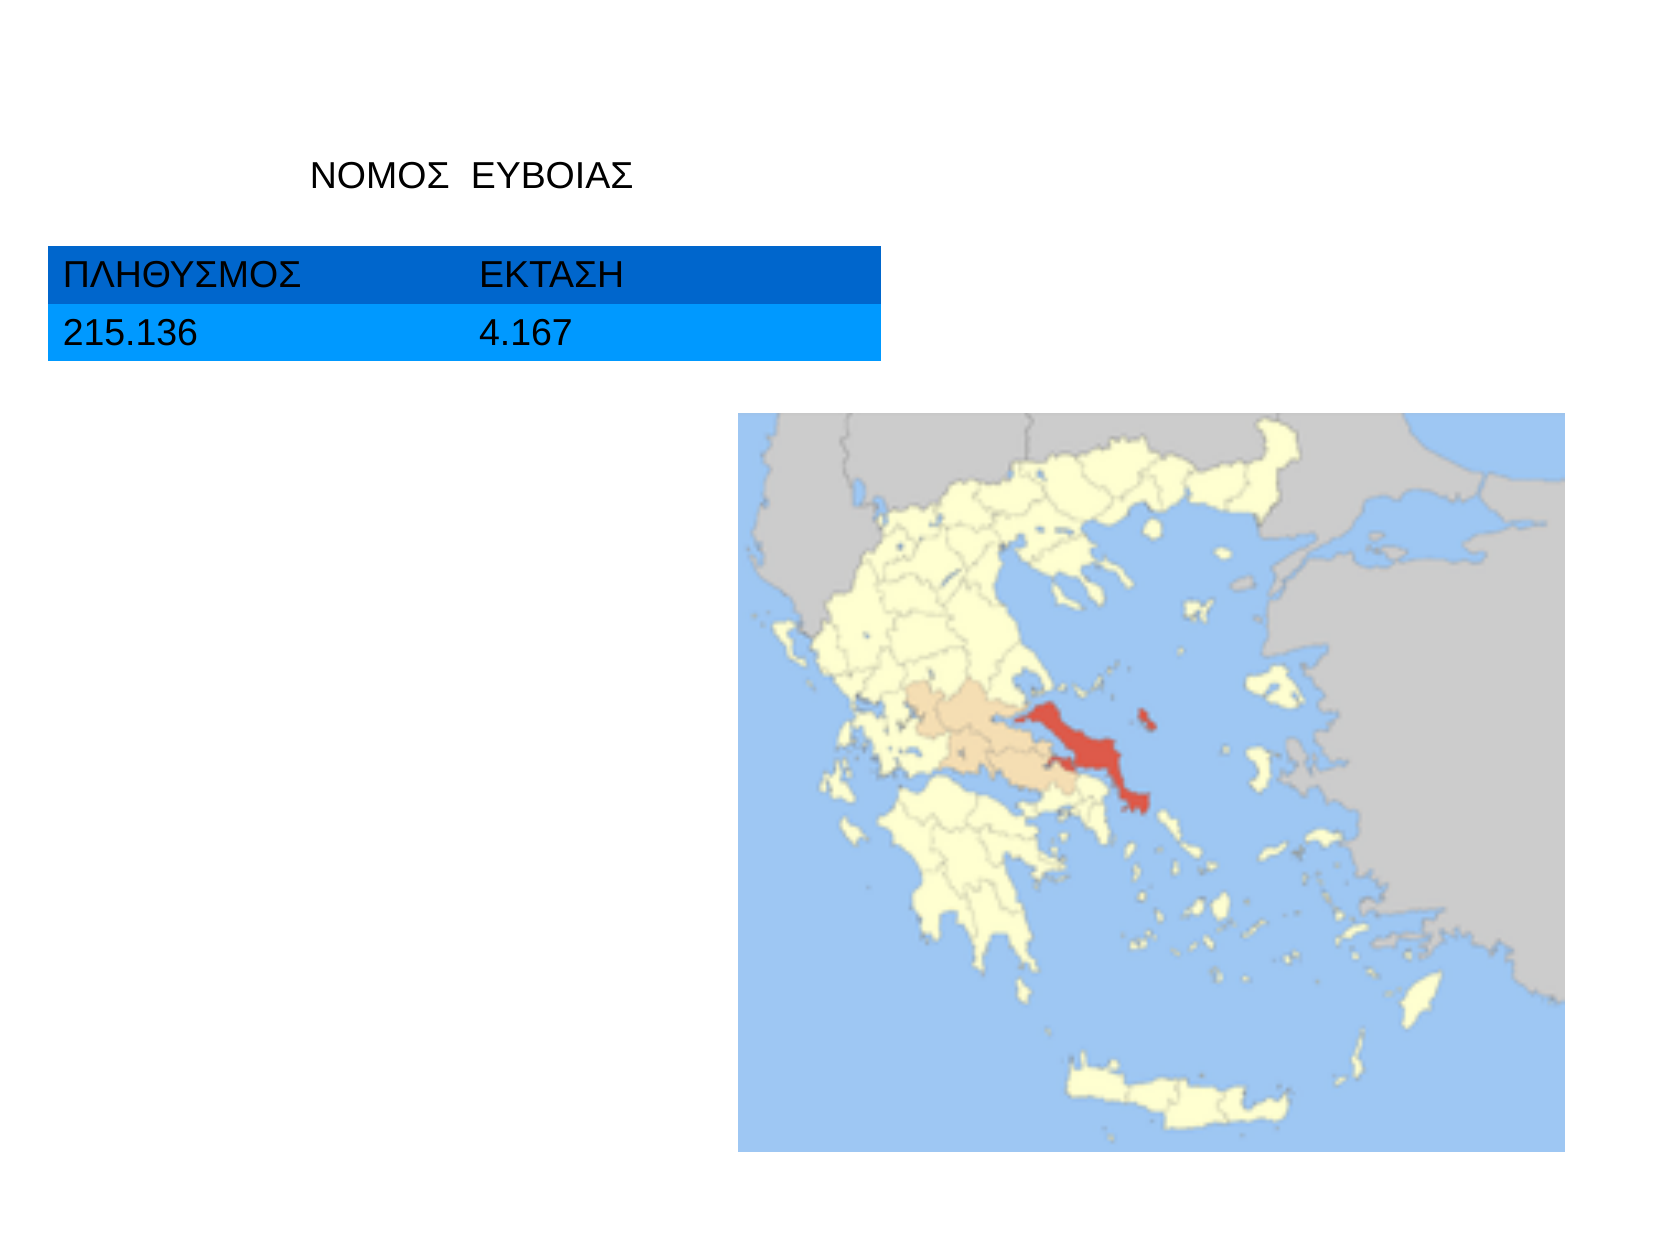

ΝΟΜΟΣ ΕΥΒΟΙΑΣ
| ΠΛΗΘΥΣΜΟΣ | ΕΚΤΑΣΗ |
| --- | --- |
| 215.136 | 4.167 |